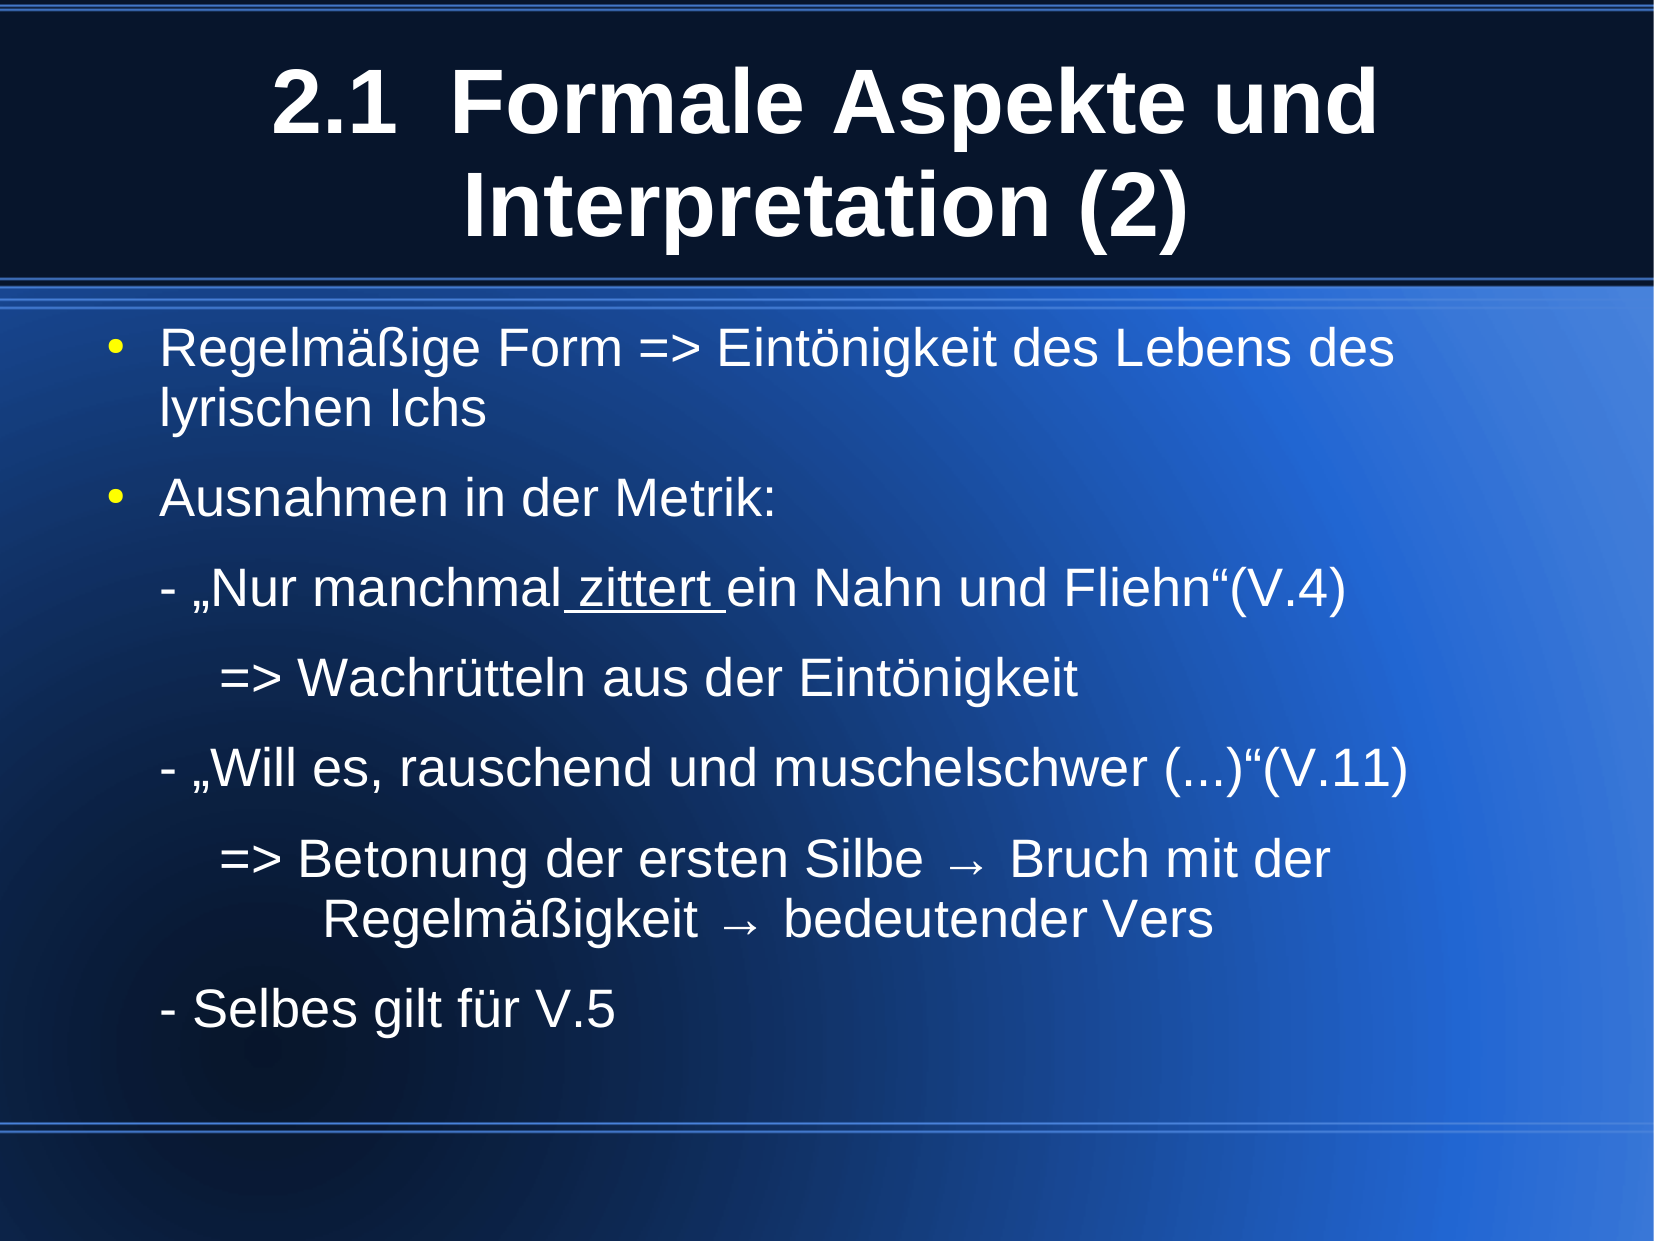

# 2.1 Formale Aspekte und Interpretation (2)
Regelmäßige Form => Eintönigkeit des Lebens des lyrischen Ichs
Ausnahmen in der Metrik:
- „Nur manchmal zittert ein Nahn und Fliehn“(V.4)
 => Wachrütteln aus der Eintönigkeit
- „Will es, rauschend und muschelschwer (...)“(V.11)
 => Betonung der ersten Silbe → Bruch mit der 				 Regelmäßigkeit → bedeutender Vers
- Selbes gilt für V.5